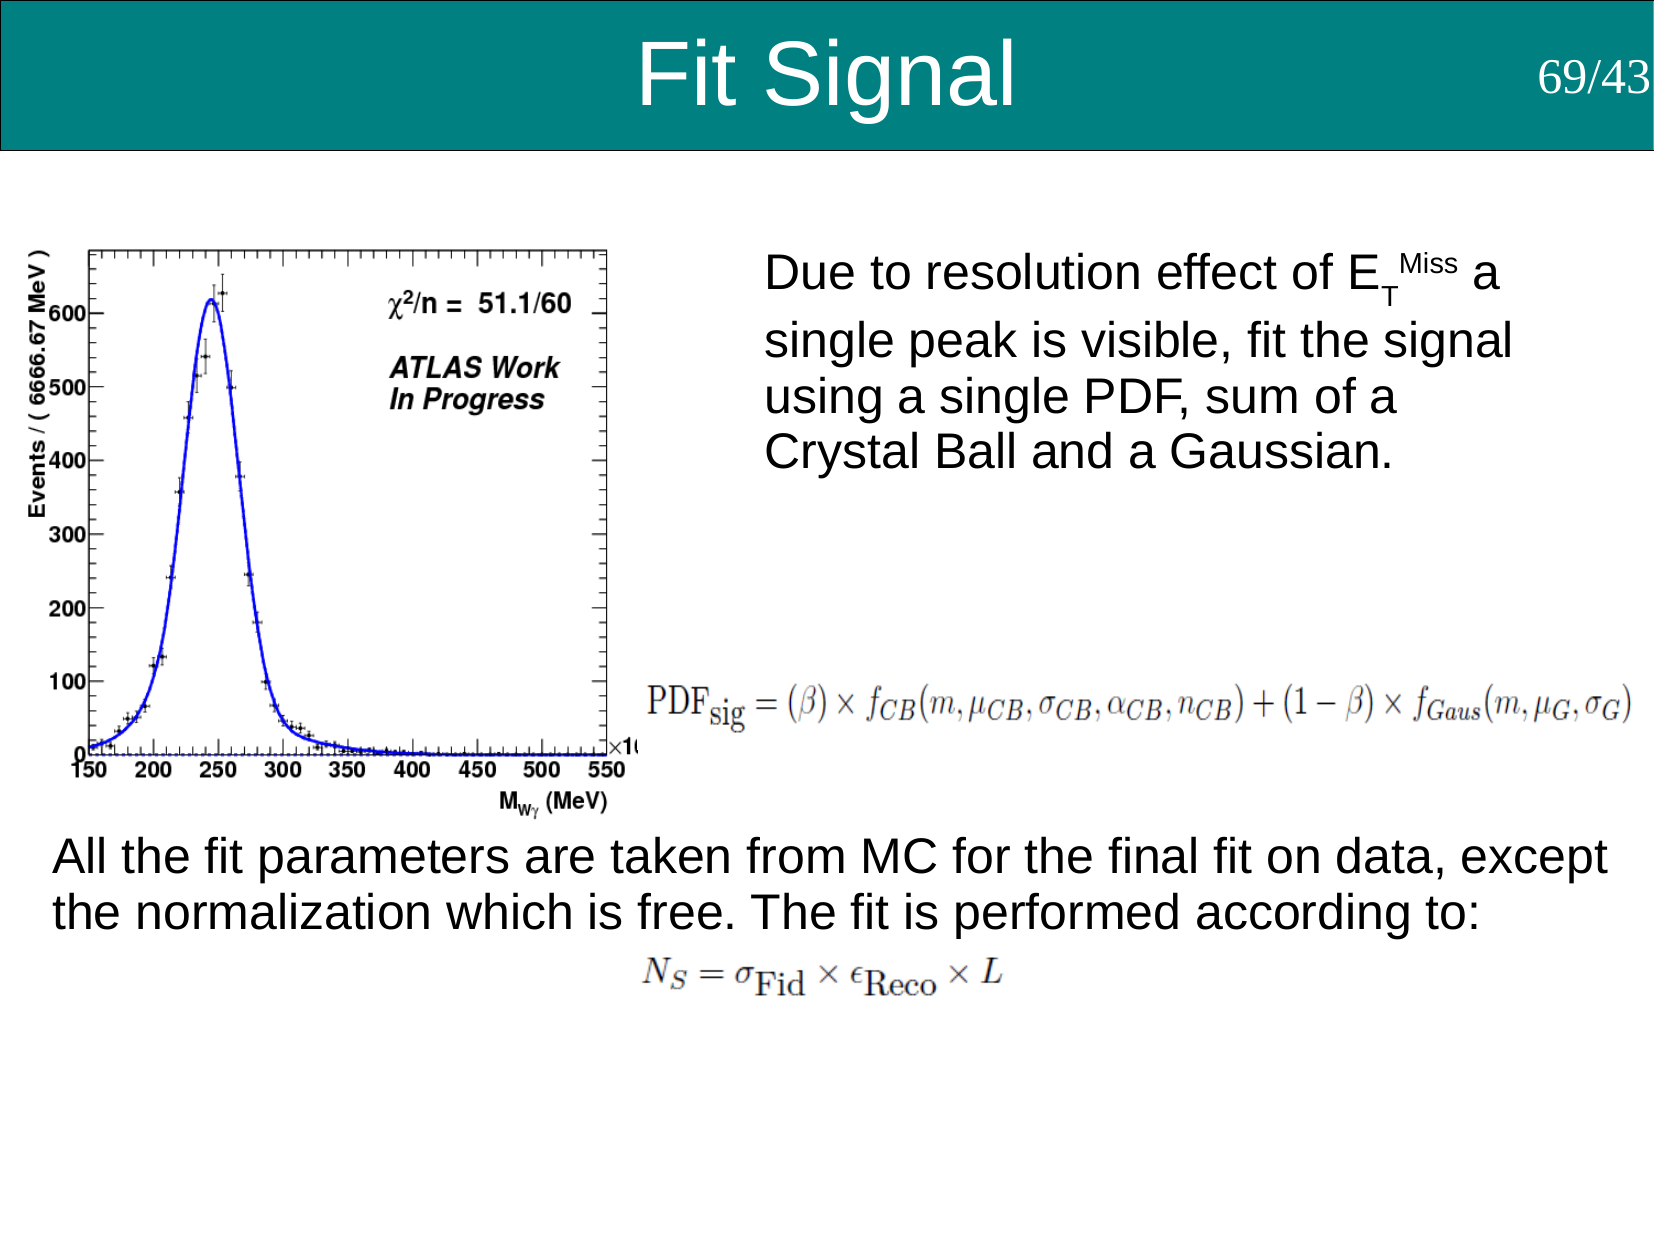

# Fit Signal
69
Due to resolution effect of ETMiss a single peak is visible, fit the signal using a single PDF, sum of a Crystal Ball and a Gaussian.
All the fit parameters are taken from MC for the final fit on data, except the normalization which is free. The fit is performed according to: